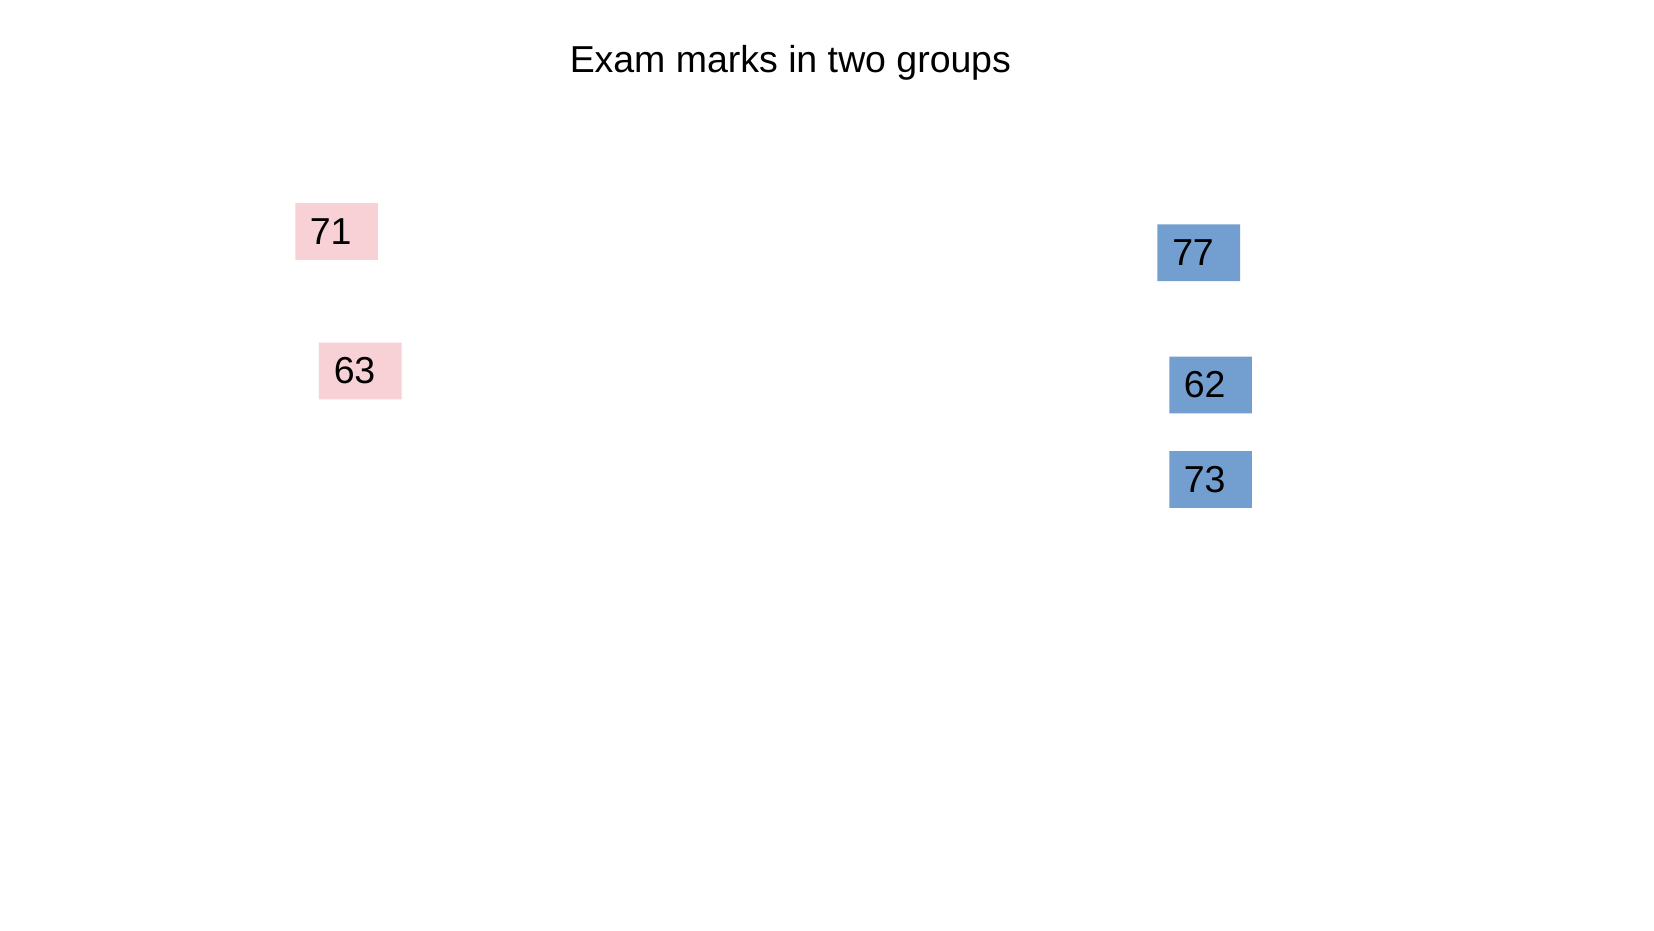

Exam marks in two groups
71
77
63
62
73